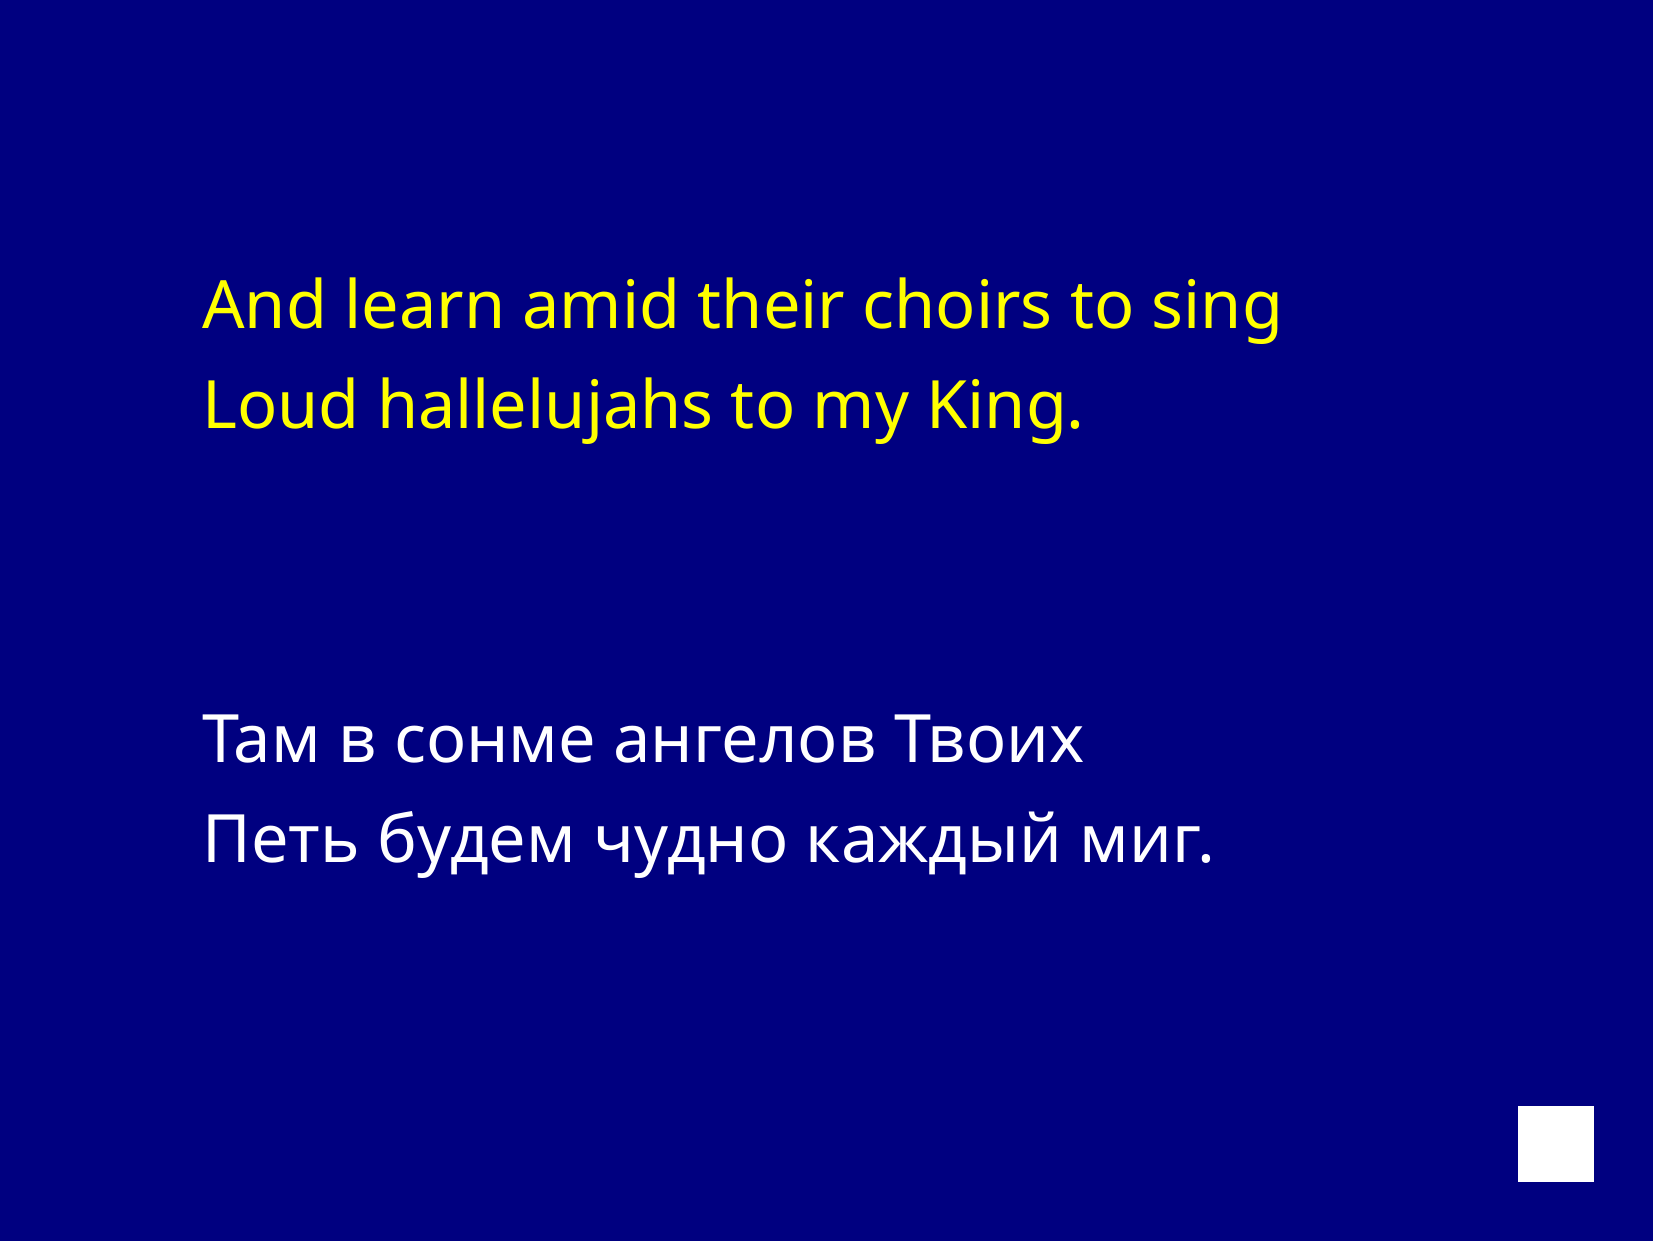

And learn amid their choirs to sing
	Loud hallelujahs to my King.
	Там в сонме ангелов Твоих
	Петь будем чудно каждый миг.